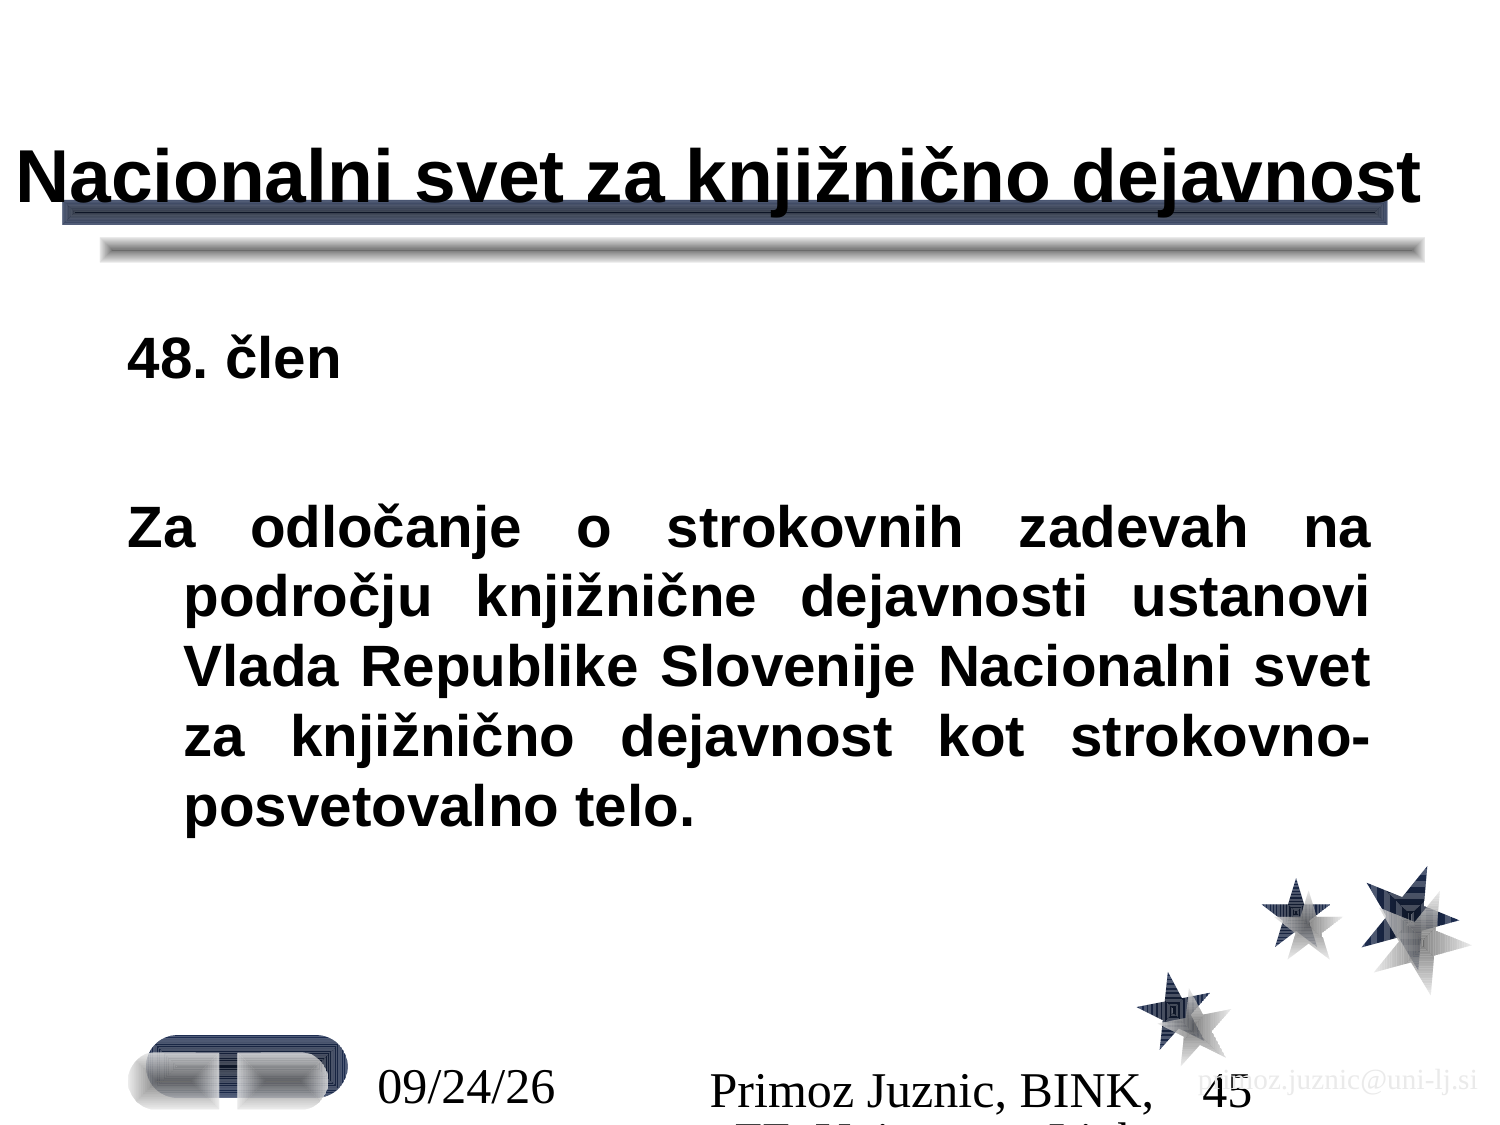

# Nacionalni svet za knjižnično dejavnost
48. člen
Za odločanje o strokovnih zadevah na področju knjižnične dejavnosti ustanovi Vlada Republike Slovenije Nacionalni svet za knjižnično dejavnost kot strokovno-posvetovalno telo.
Primoz Juznic, BINK, FF, Univerza v Ljubljani
45